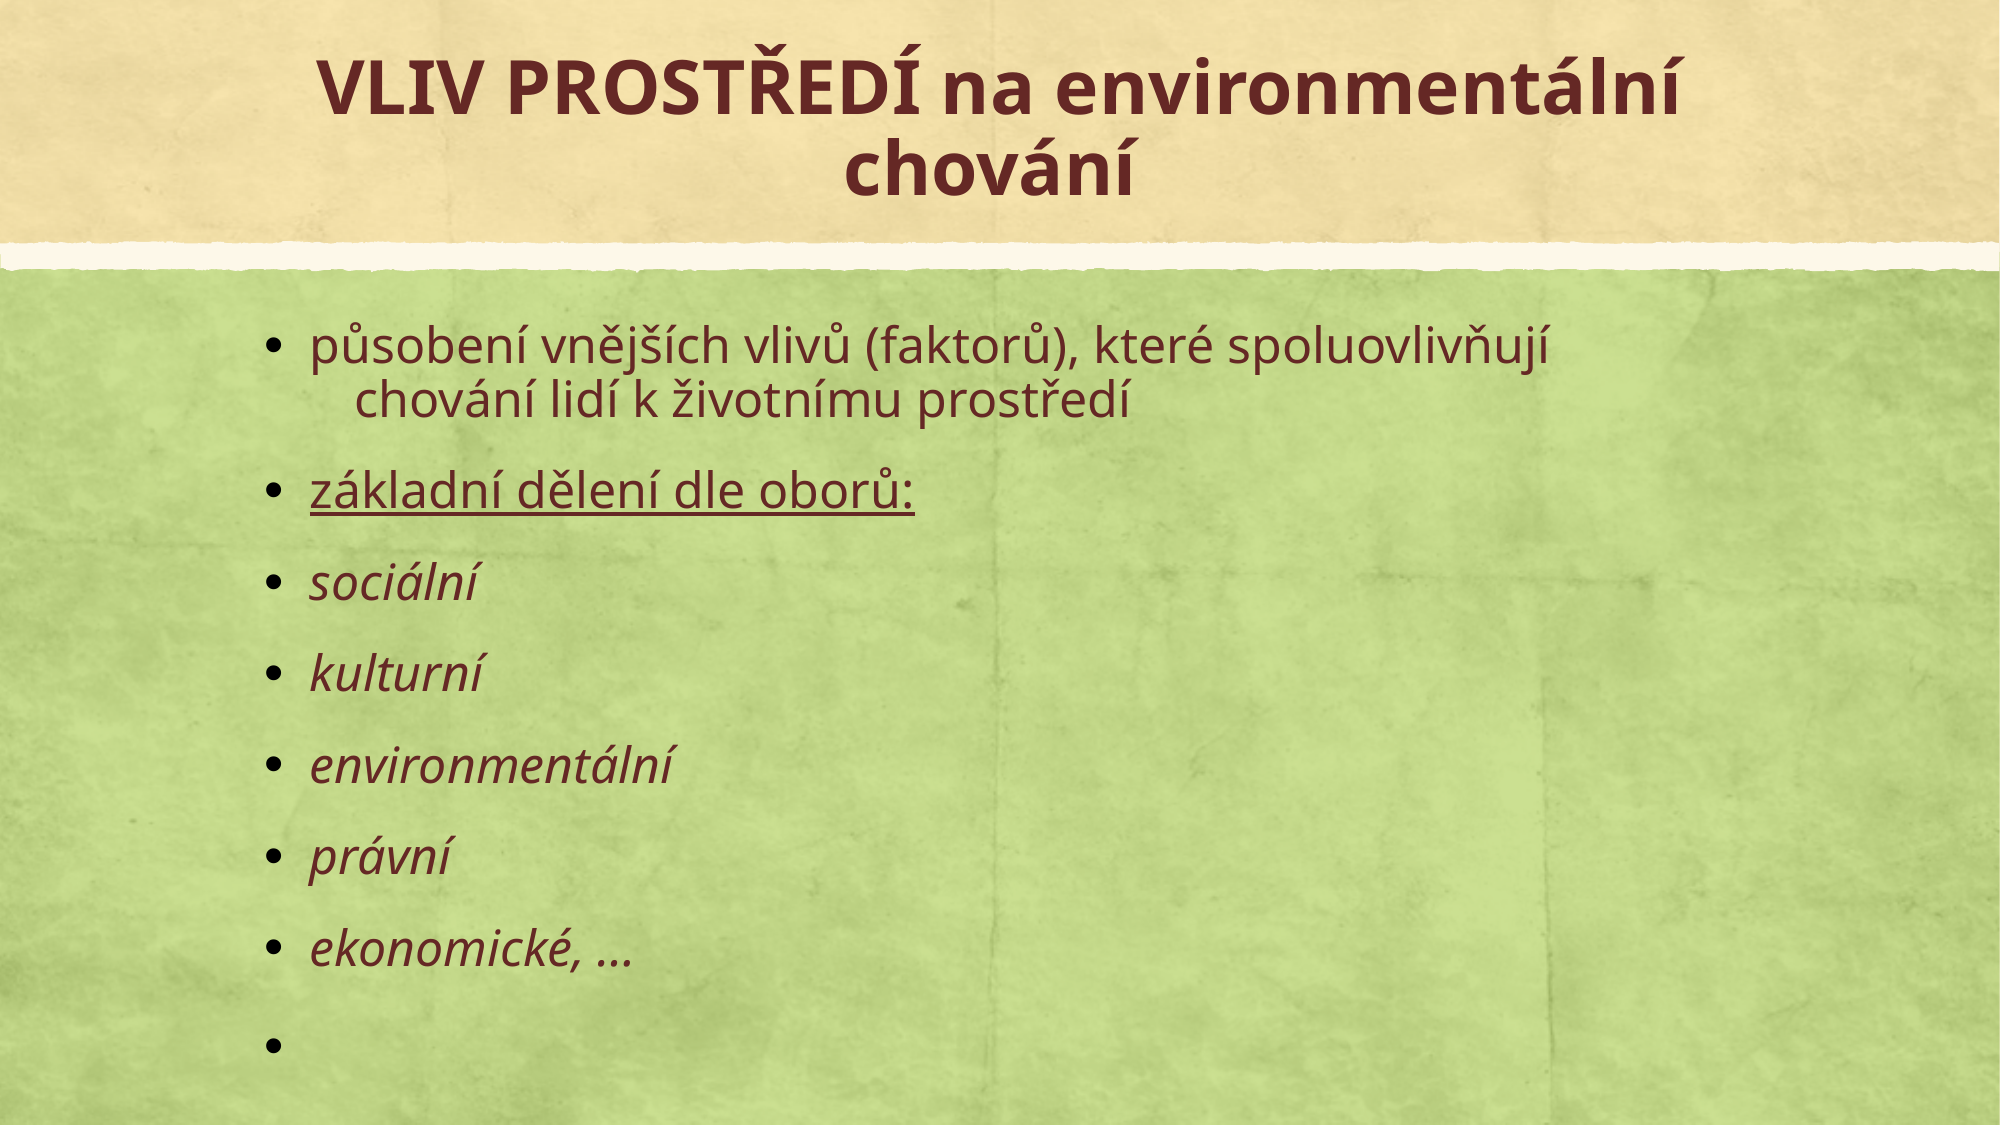

# VLIV PROSTŘEDÍ na environmentální chování
působení vnějších vlivů (faktorů), které spoluovlivňují chování lidí k životnímu prostředí
základní dělení dle oborů:
sociální
kulturní
environmentální
právní
ekonomické, …